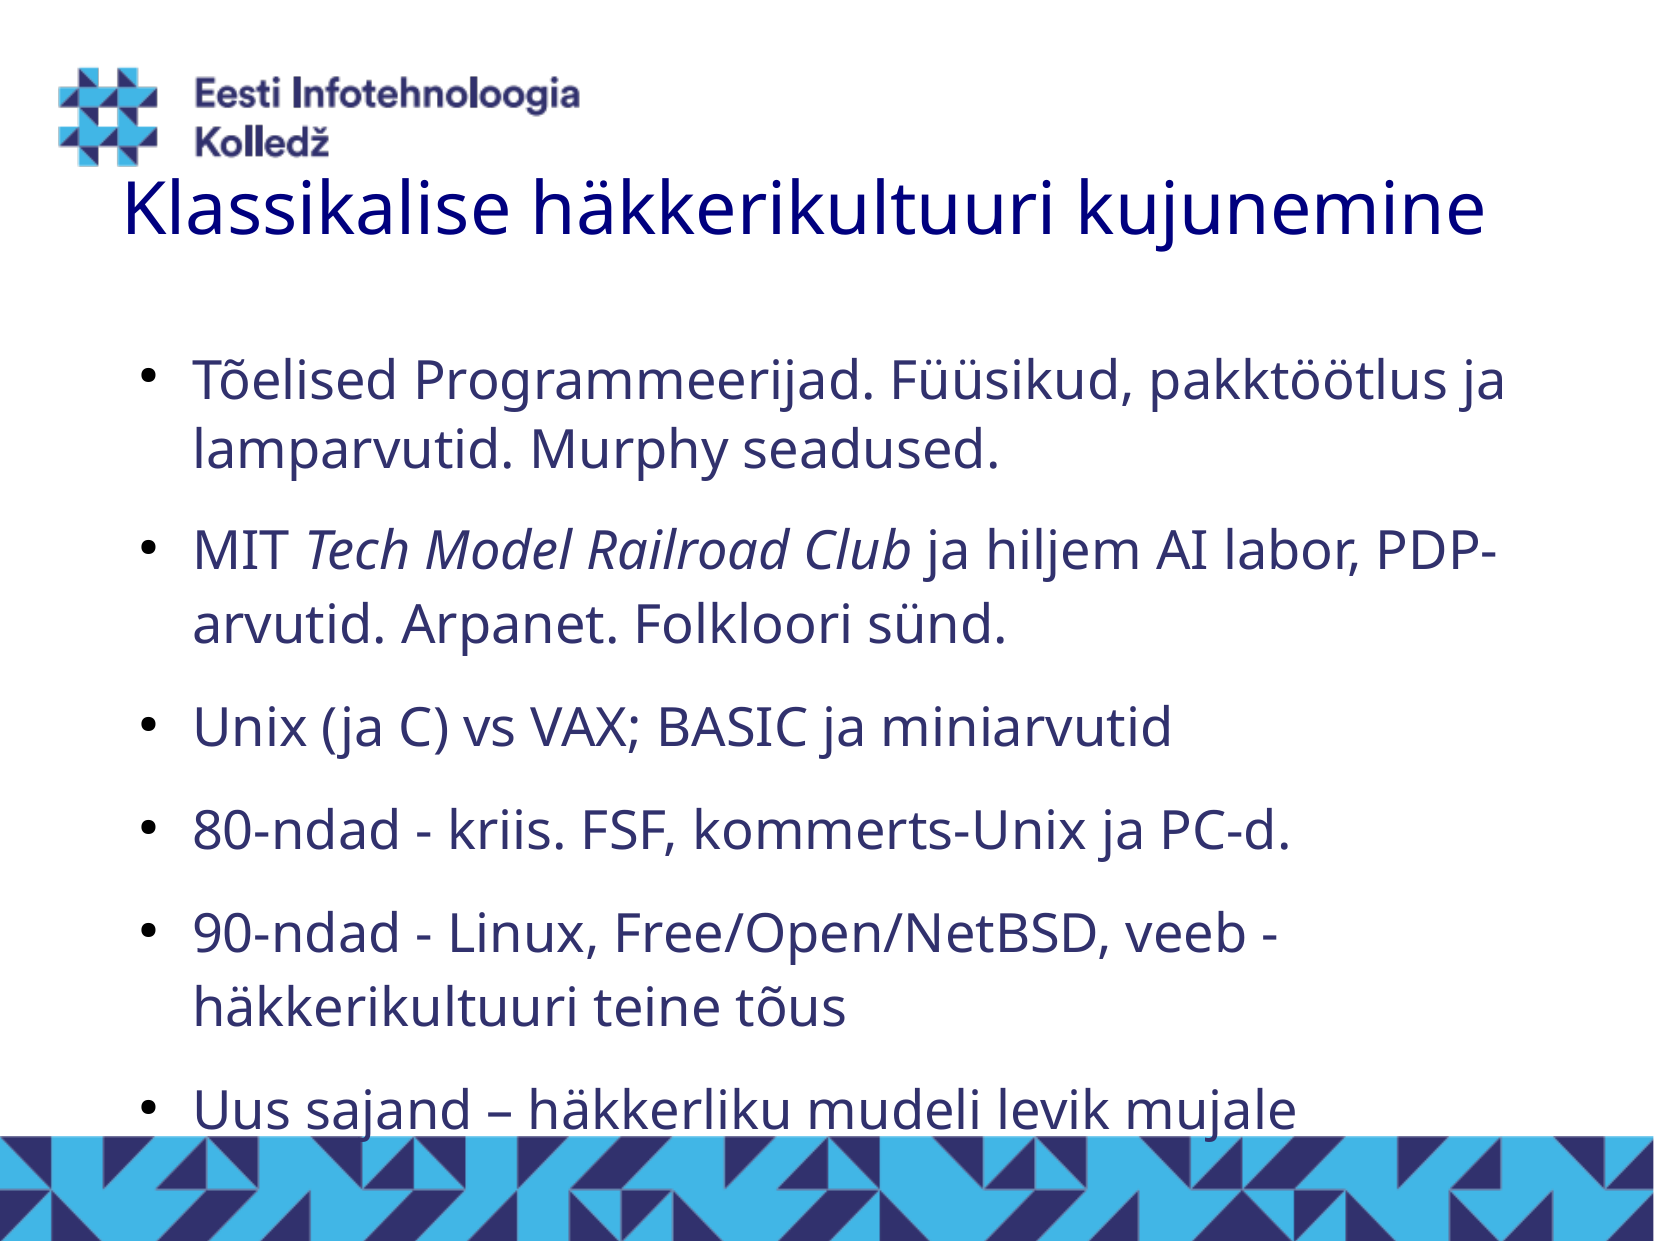

# Klassikalise häkkerikultuuri kujunemine
Tõelised Programmeerijad. Füüsikud, pakktöötlus ja lamparvutid. Murphy seadused.
MIT Tech Model Railroad Club ja hiljem AI labor, PDP-arvutid. Arpanet. Folkloori sünd.
Unix (ja C) vs VAX; BASIC ja miniarvutid
80-ndad - kriis. FSF, kommerts-Unix ja PC-d.
90-ndad - Linux, Free/Open/NetBSD, veeb - häkkerikultuuri teine tõus
Uus sajand – häkkerliku mudeli levik mujale